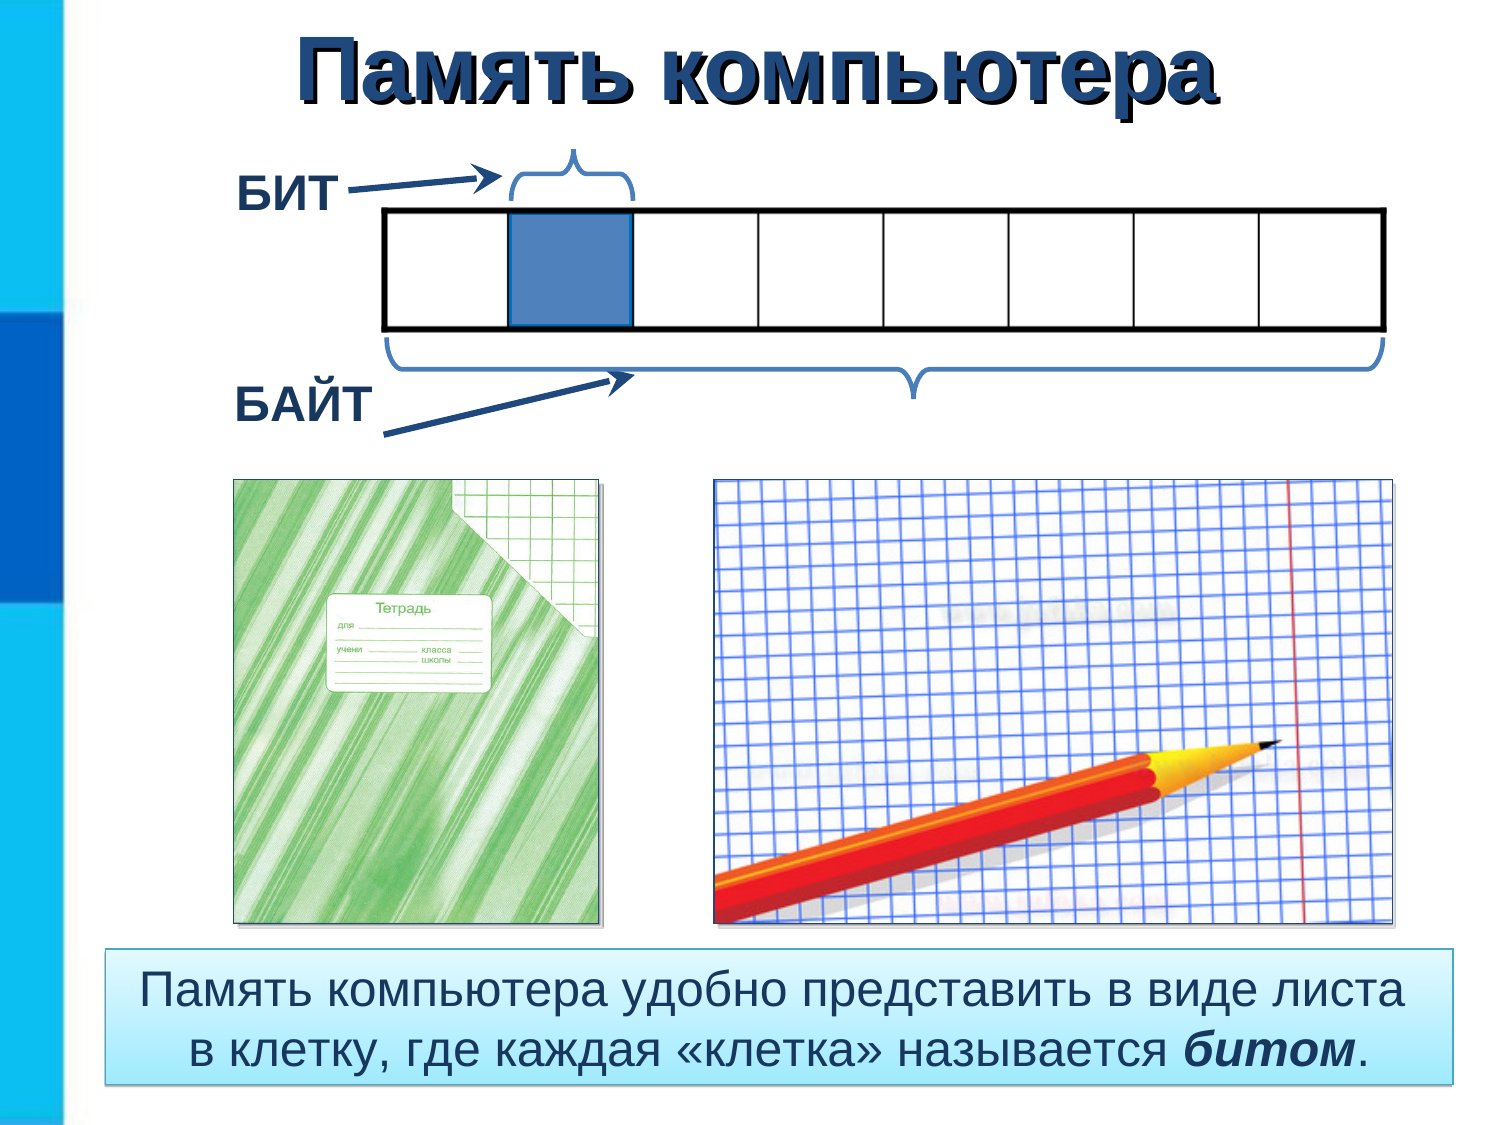

# Память компьютера
БИТ
БАЙТ
Память компьютера удобно представить в виде листа
в клетку, где каждая «клетка» называется битом.